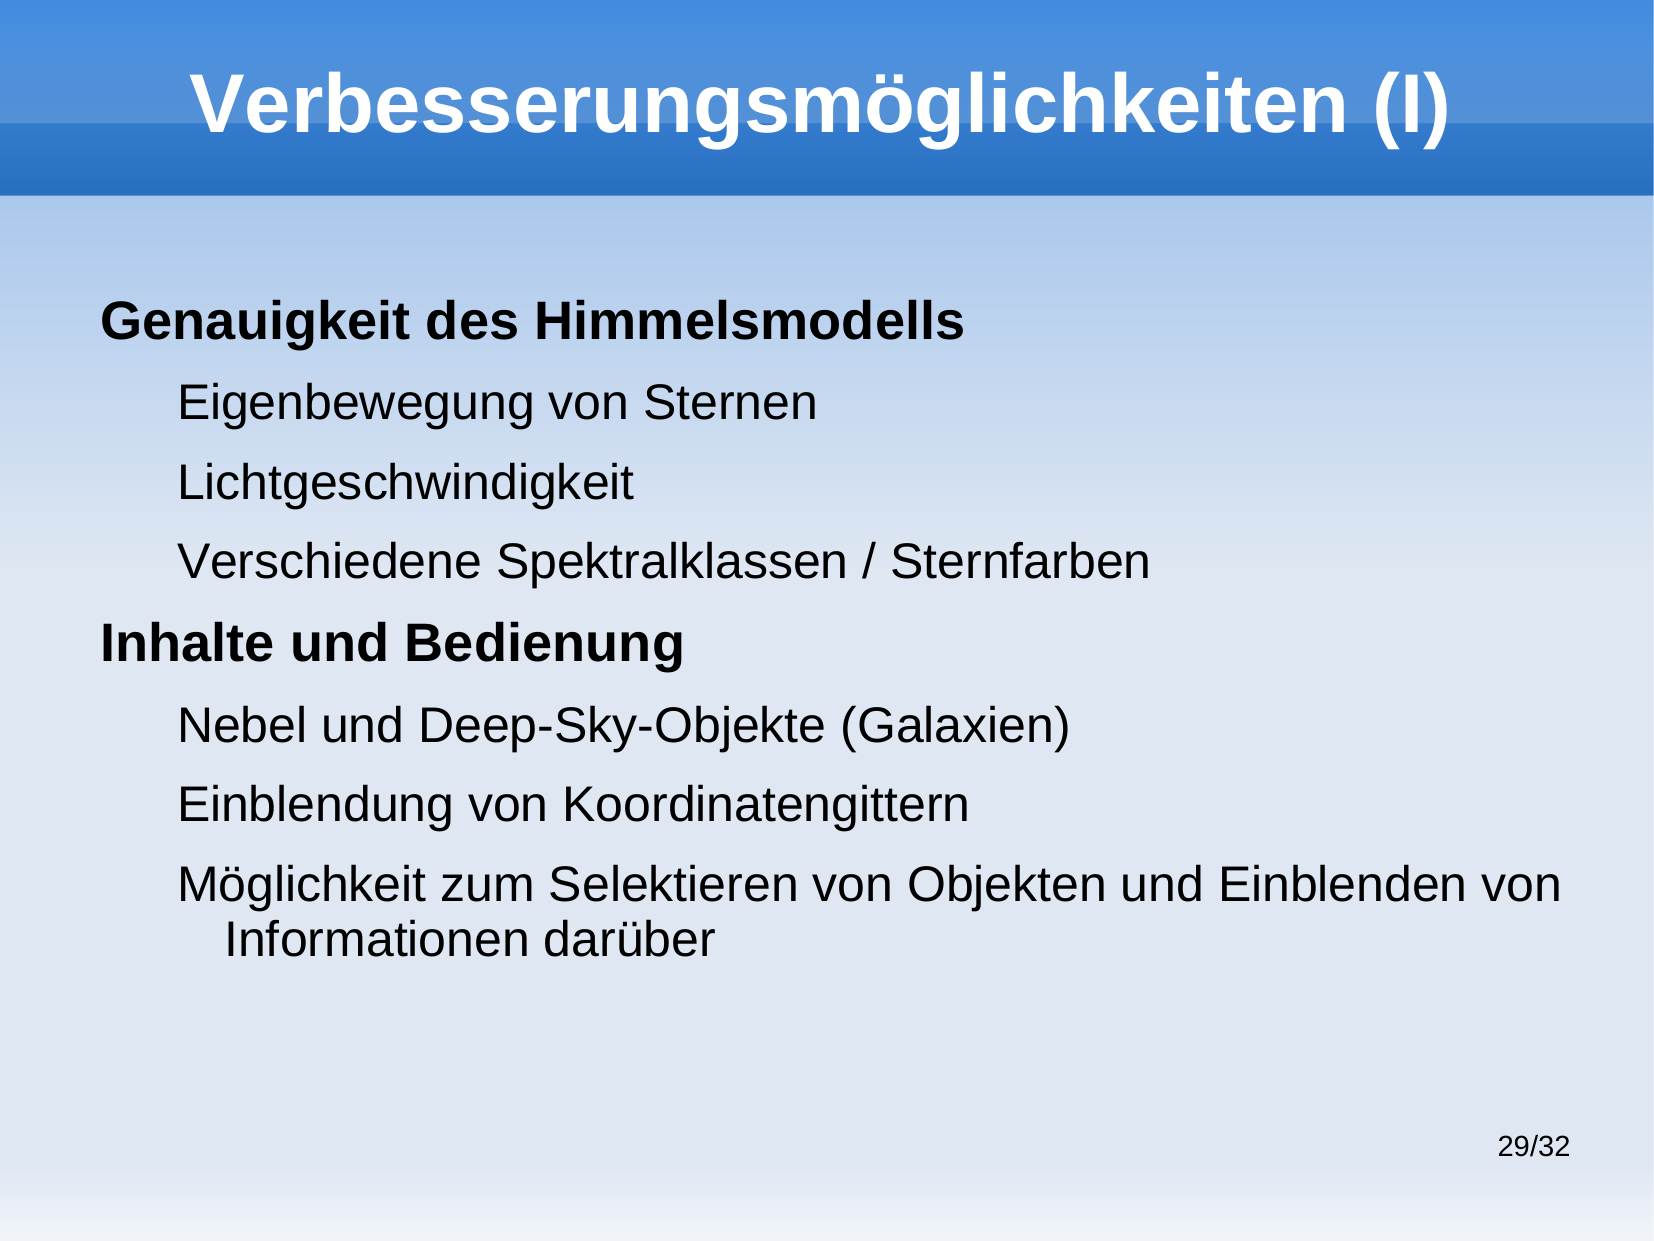

# Verbesserungsmöglichkeiten (I)
Genauigkeit des Himmelsmodells
Eigenbewegung von Sternen
Lichtgeschwindigkeit
Verschiedene Spektralklassen / Sternfarben
Inhalte und Bedienung
Nebel und Deep-Sky-Objekte (Galaxien)
Einblendung von Koordinatengittern
Möglichkeit zum Selektieren von Objekten und Einblenden von Informationen darüber
29